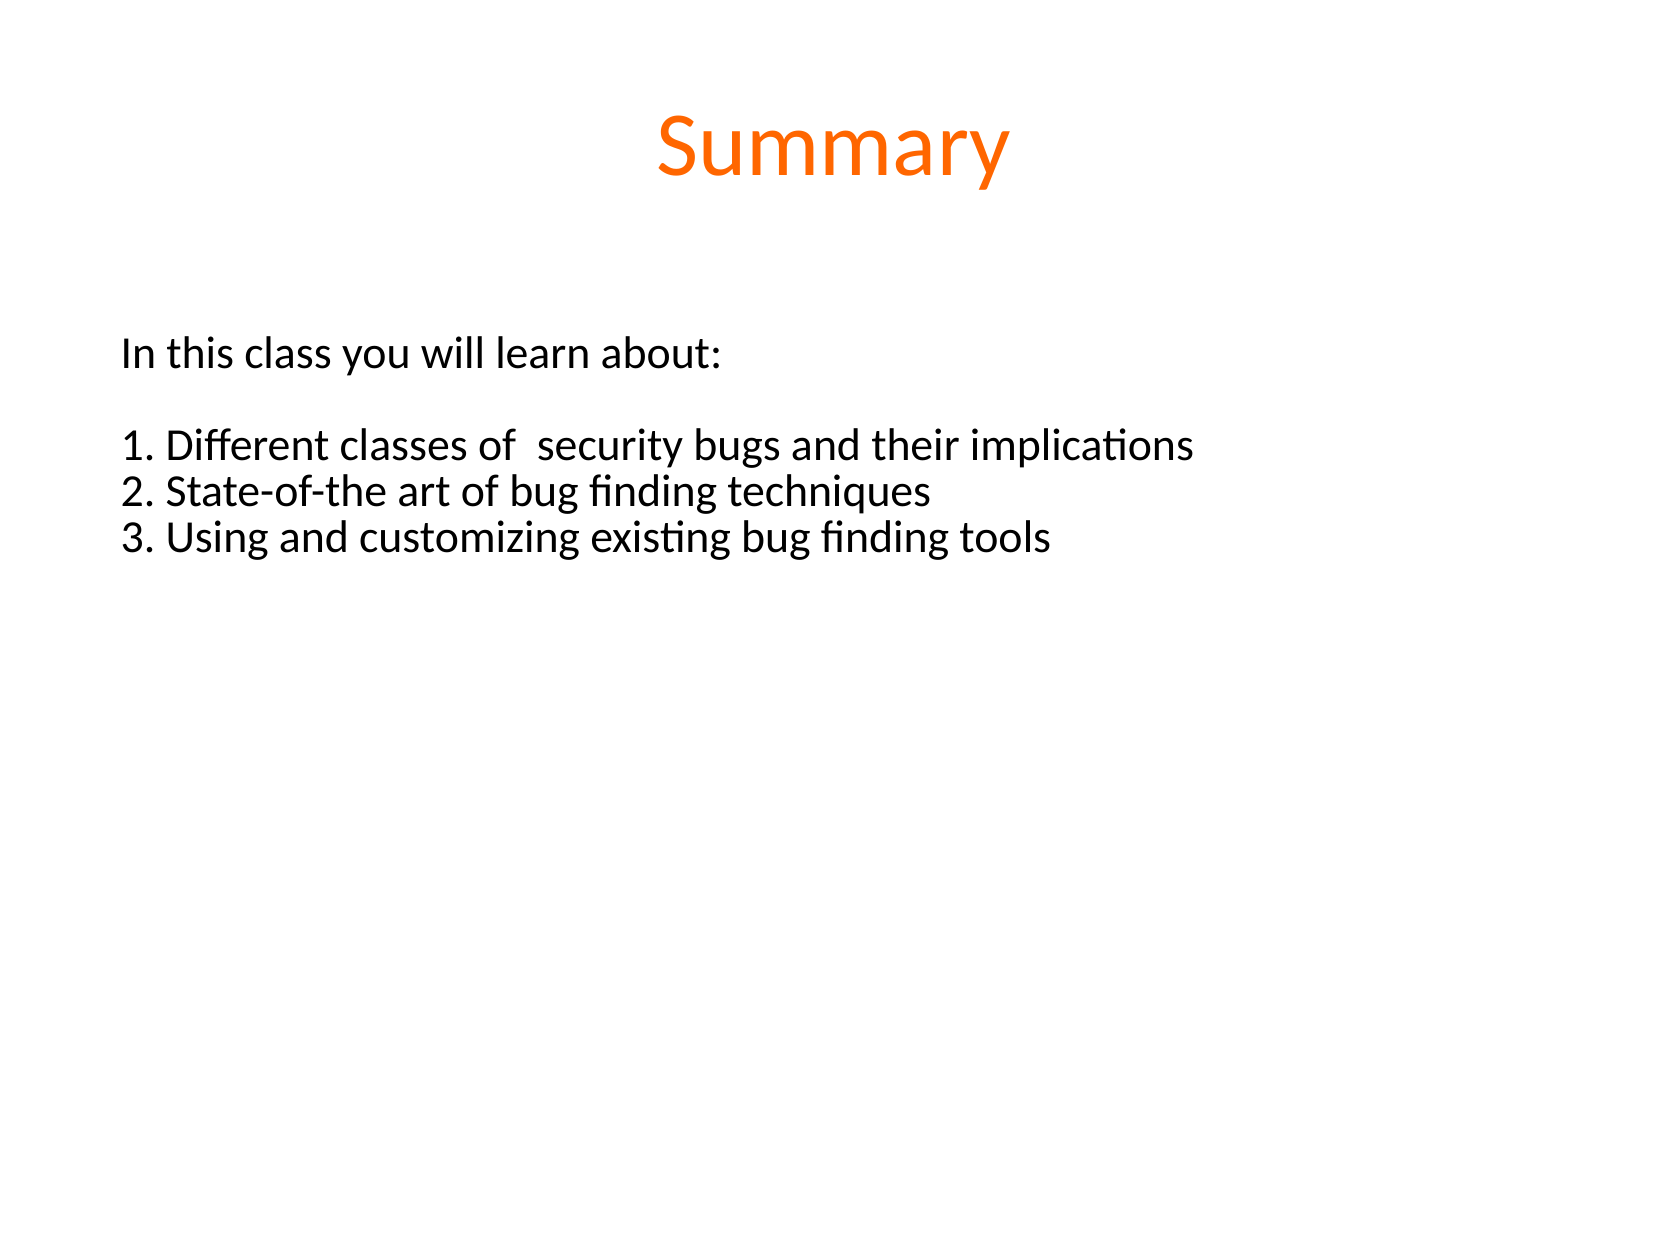

# Summary
In this class you will learn about:
1. Different classes of security bugs and their implications
2. State-of-the art of bug finding techniques
3. Using and customizing existing bug finding tools